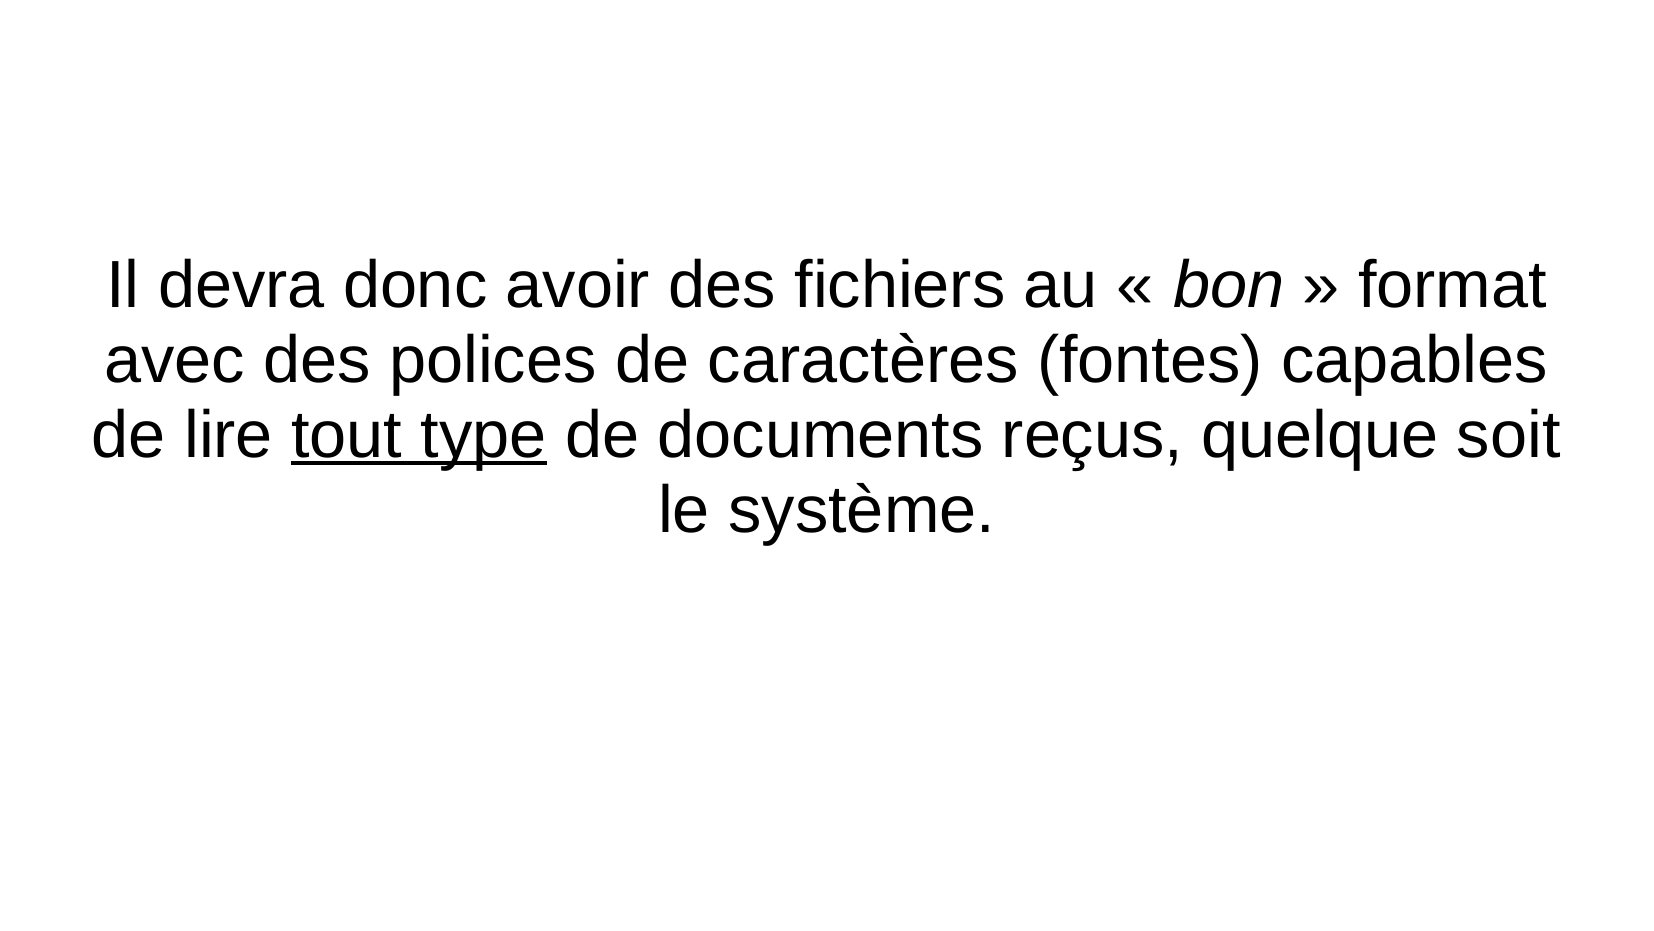

# Il devra donc avoir des fichiers au « bon » format avec des polices de caractères (fontes) capables de lire tout type de documents reçus, quelque soit le système.